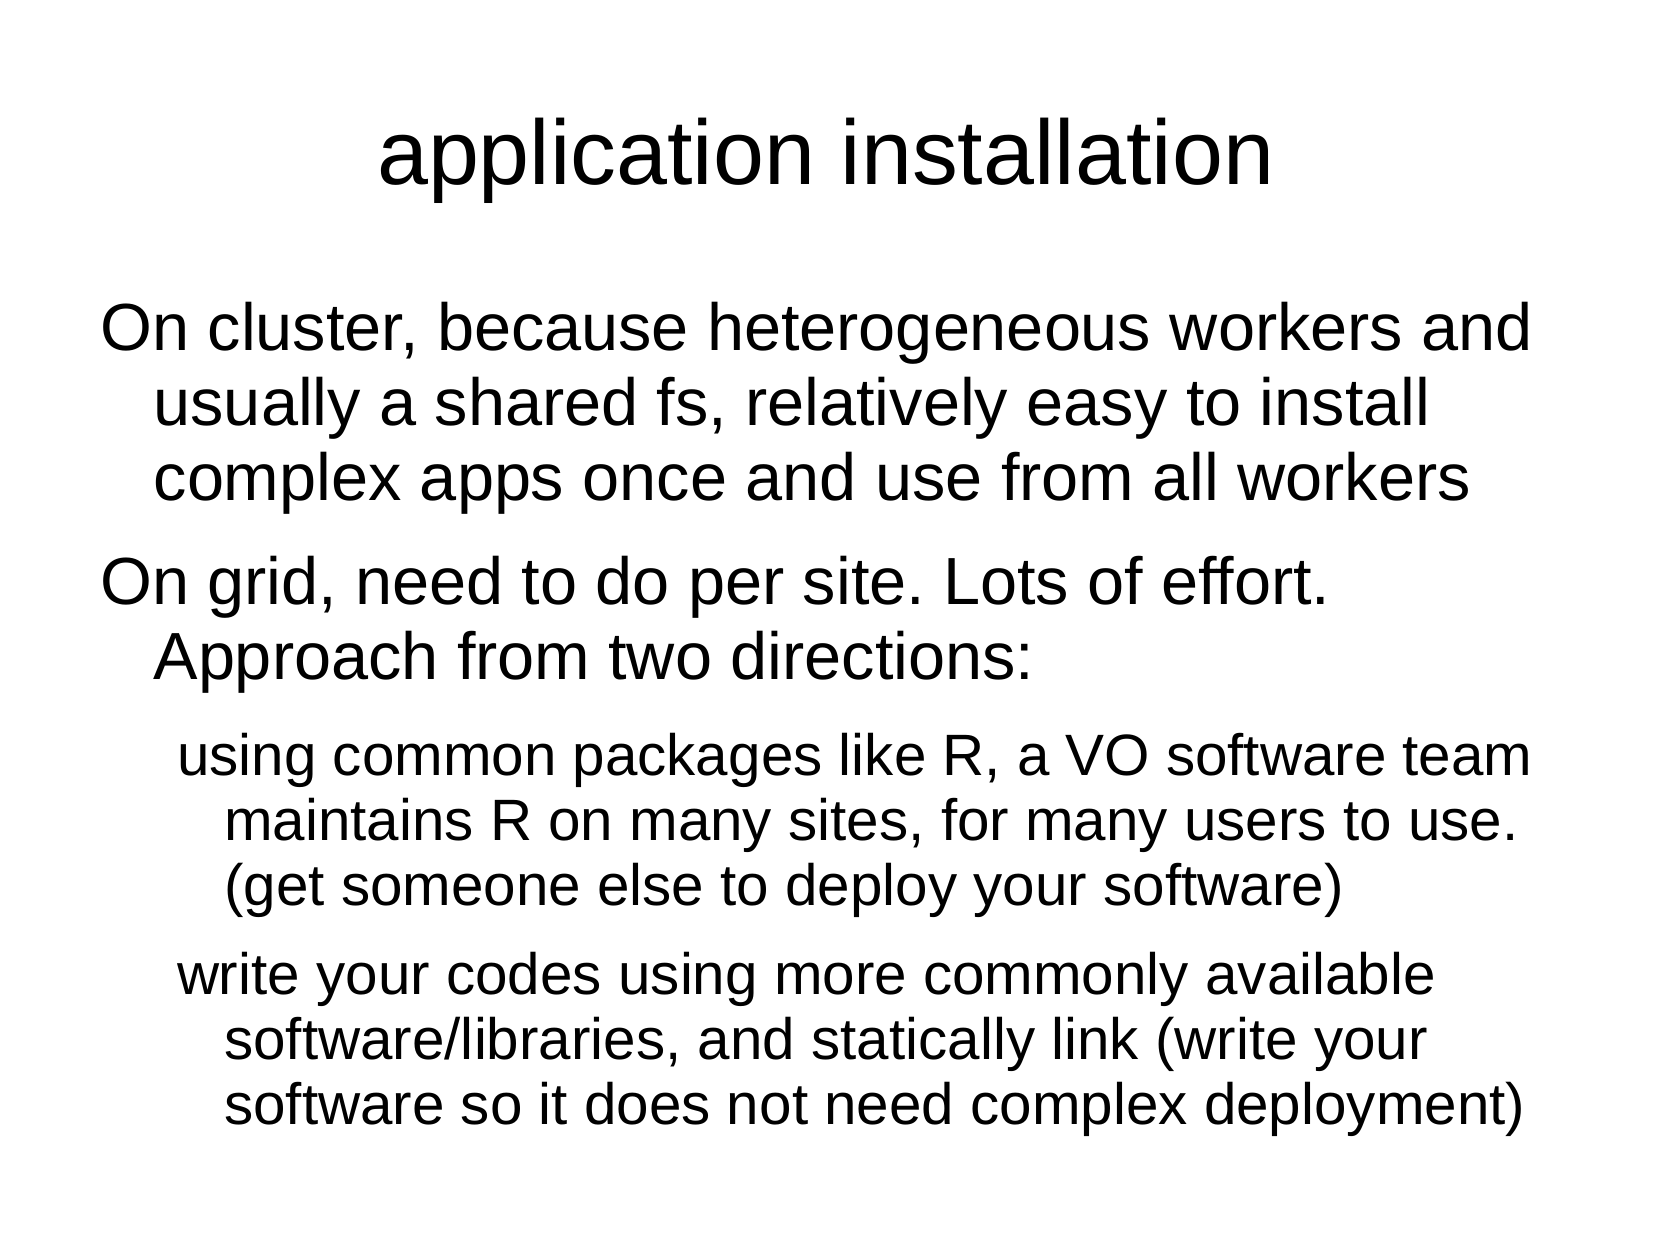

# application installation
On cluster, because heterogeneous workers and usually a shared fs, relatively easy to install complex apps once and use from all workers
On grid, need to do per site. Lots of effort. Approach from two directions:
using common packages like R, a VO software team maintains R on many sites, for many users to use. (get someone else to deploy your software)
write your codes using more commonly available software/libraries, and statically link (write your software so it does not need complex deployment)